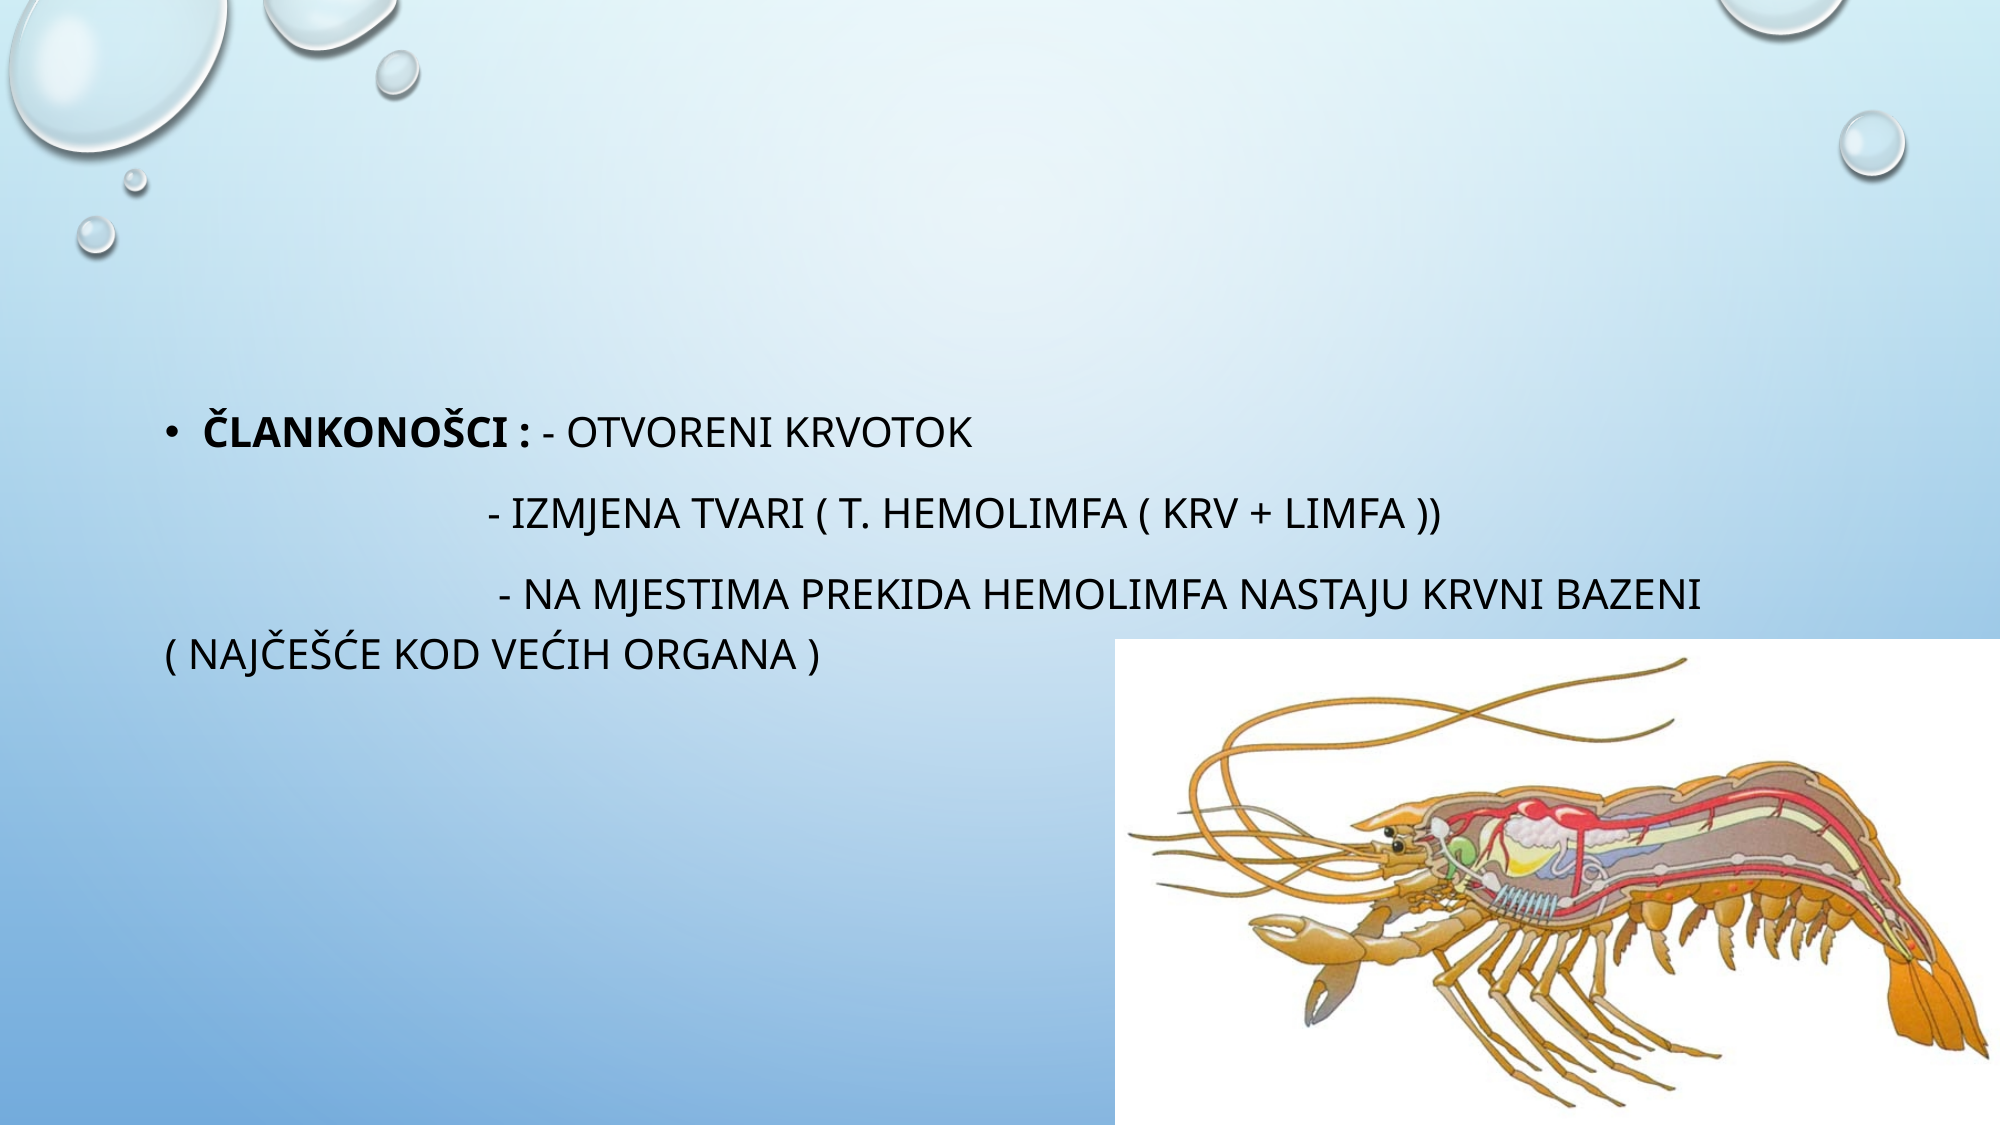

# Člankonošci : - otvoreni krvotok
 - izmjena tvari ( t. hemolimfa ( krv + limfa ))
 - na mjestima prekida hemolimfa nastaju krvni bazeni ( najčešće kod većih organa )